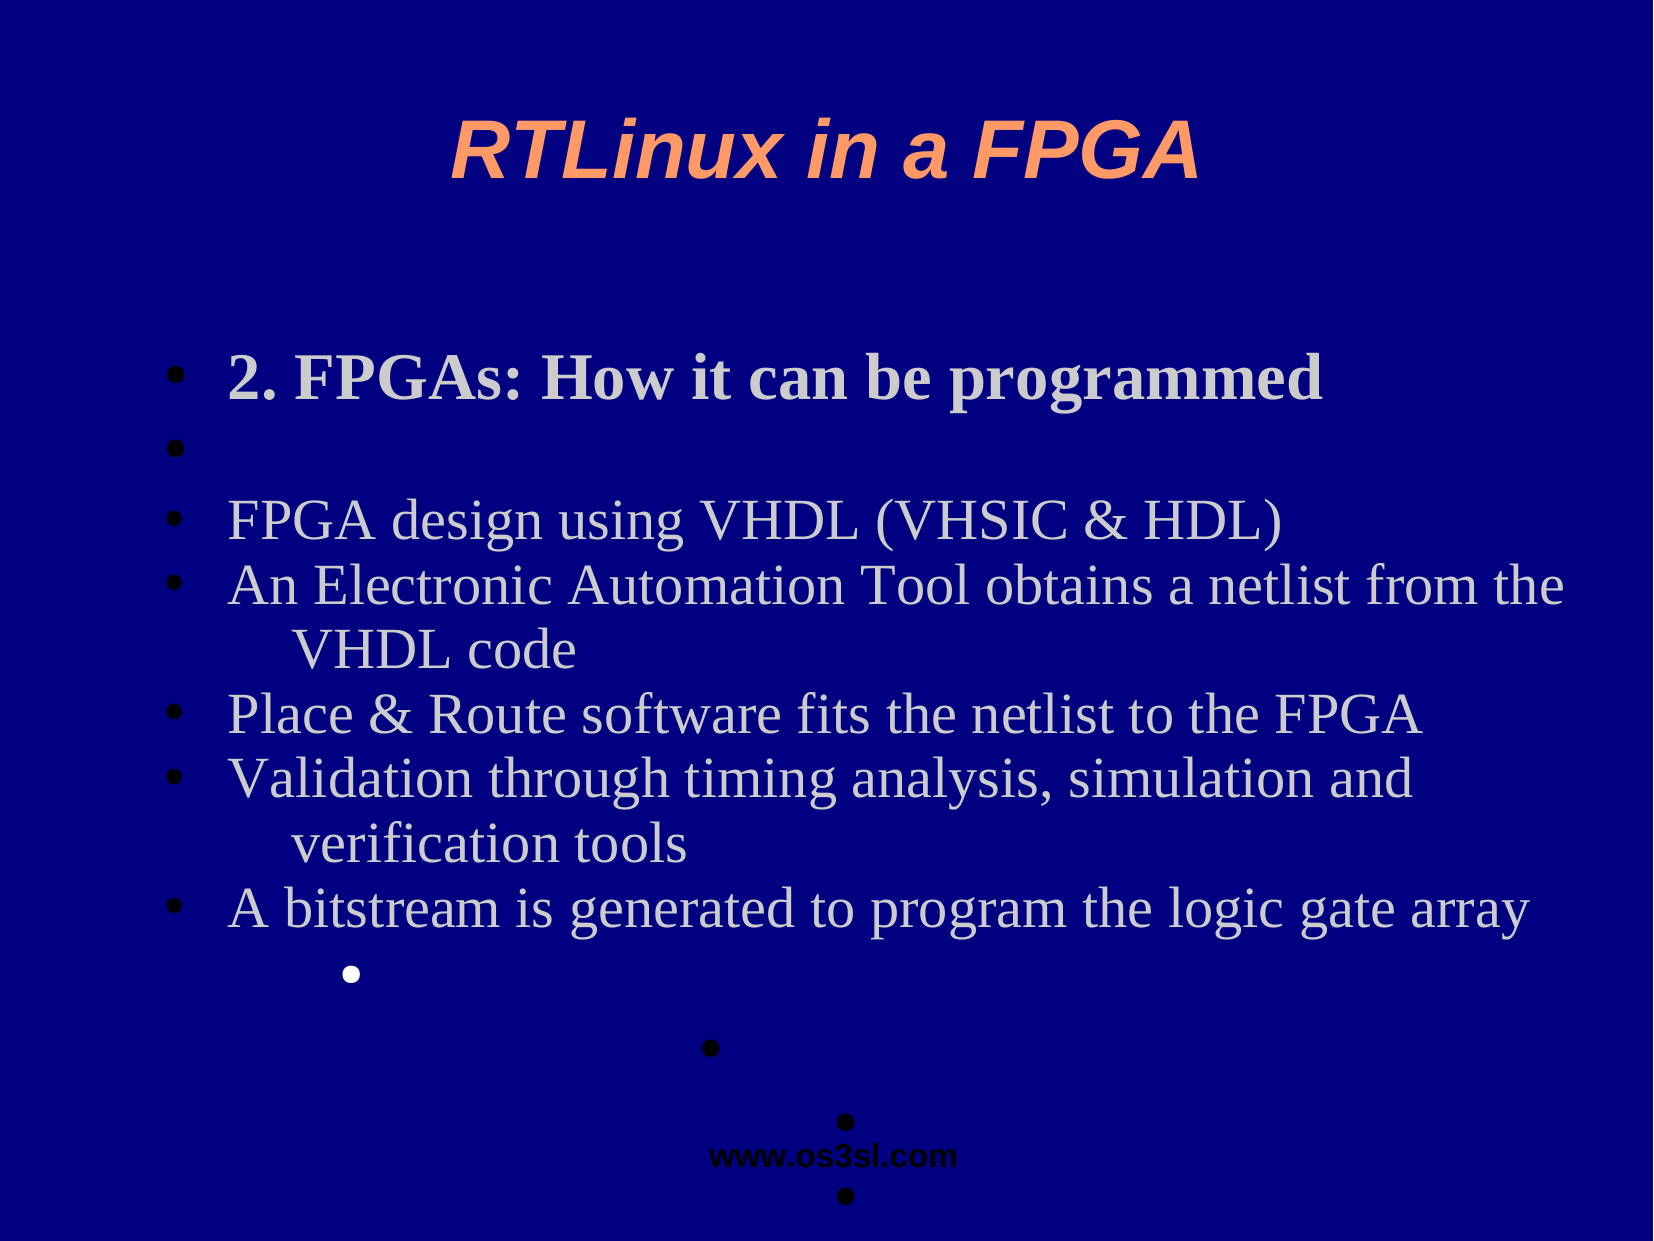

# RTLinux in a FPGA
2. FPGAs: How it can be programmed
FPGA design using VHDL (VHSIC & HDL)
An Electronic Automation Tool obtains a netlist from the VHDL code
Place & Route software fits the netlist to the FPGA
Validation through timing analysis, simulation and verification tools
A bitstream is generated to program the logic gate array
www.os3sl.com